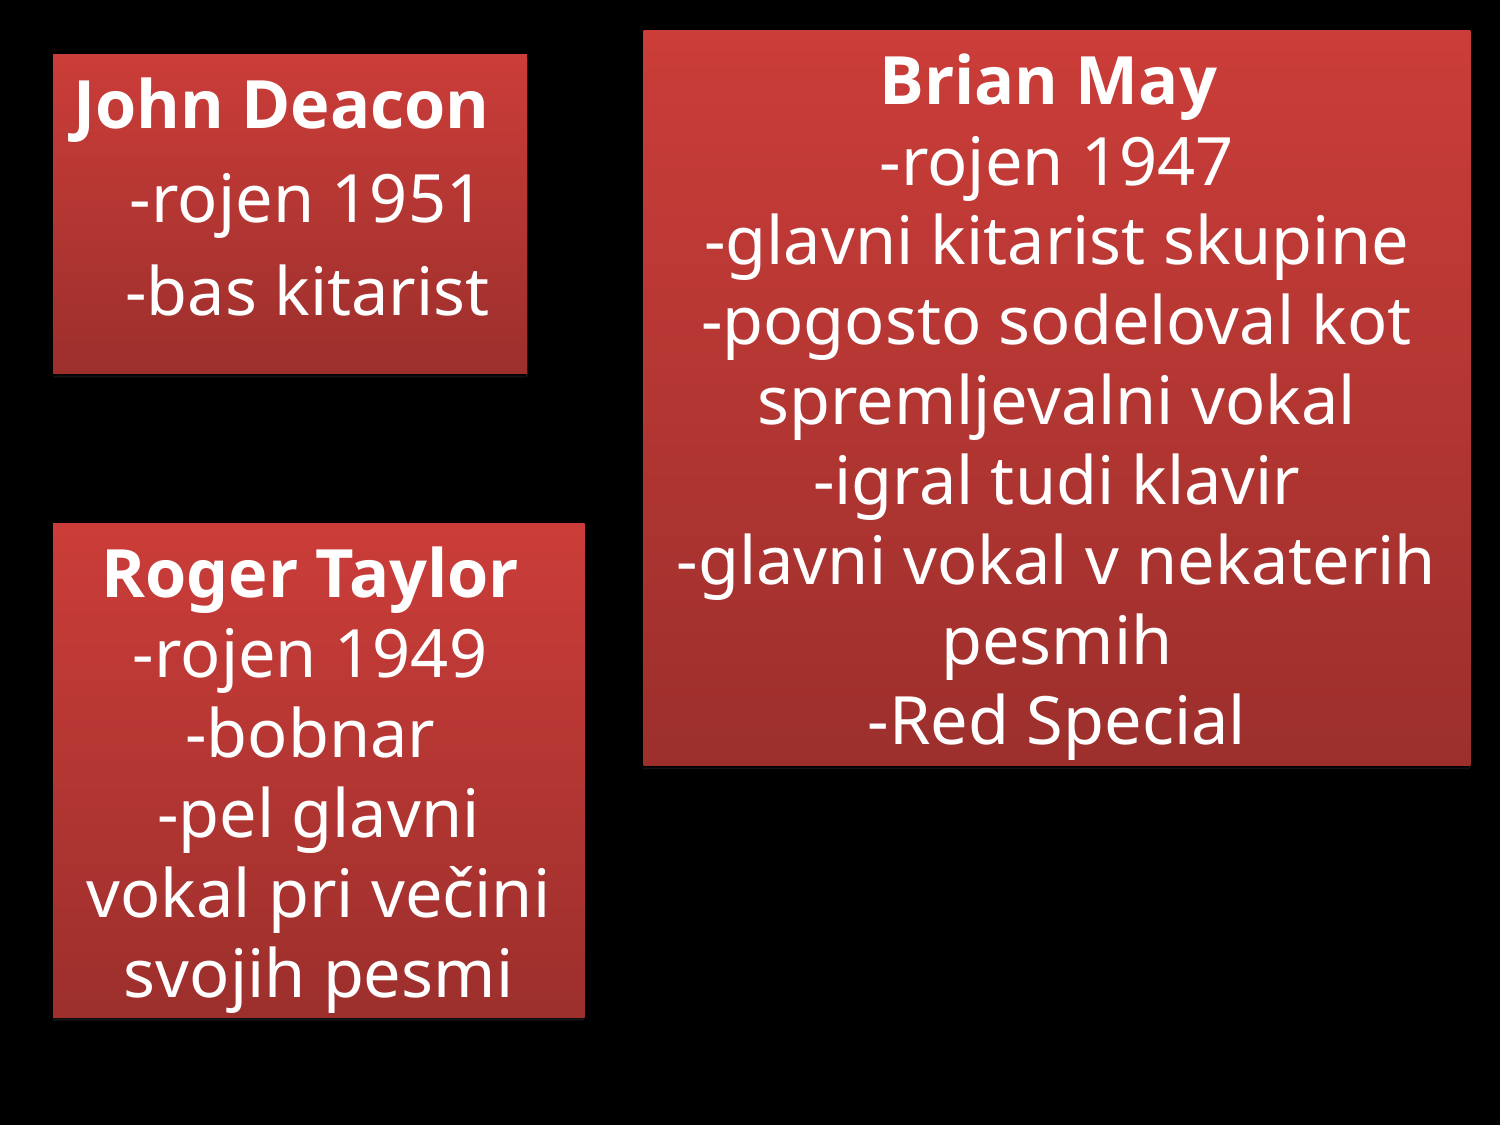

Brian May
-rojen 1947
-glavni kitarist skupine
-pogosto sodeloval kot spremljevalni vokal
-igral tudi klavir
-glavni vokal v nekaterih pesmih
-Red Special
# John Deacon
 -rojen 1951
 -bas kitarist
Roger Taylor
-rojen 1949
-bobnar
-pel glavni vokal pri večini svojih pesmi